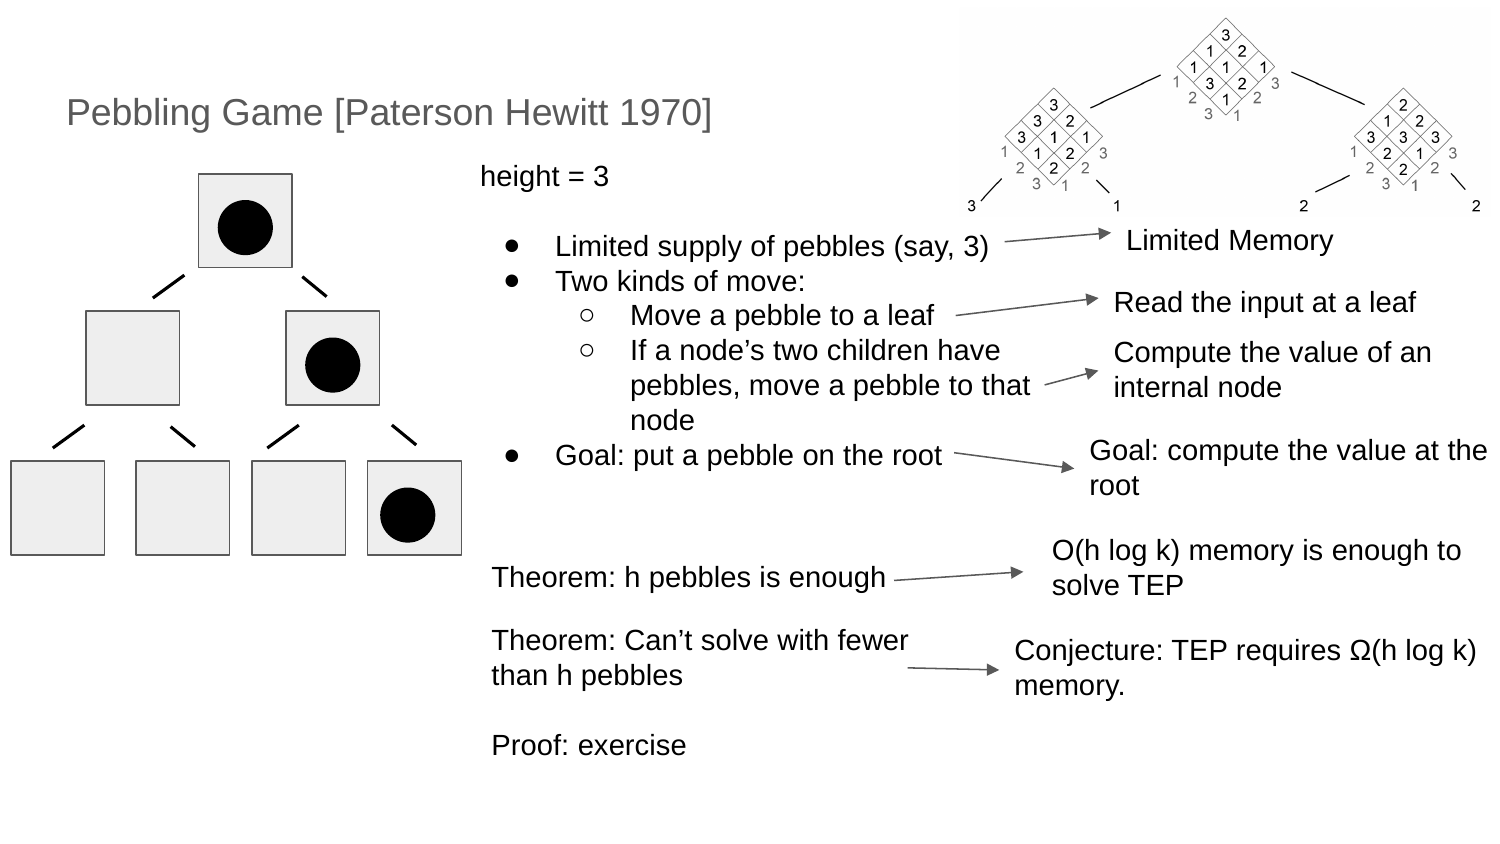

# Pebbling Game [Paterson Hewitt 1970]
height = 3
Limited supply of pebbles (say, 3)
Two kinds of move:
Move a pebble to a leaf
If a node’s two children have pebbles, move a pebble to that node
Goal: put a pebble on the root
Limited Memory
Read the input at a leaf
Compute the value of an internal node
Goal: compute the value at the root
O(h log k) memory is enough to solve TEP
Theorem: h pebbles is enough
Theorem: Can’t solve with fewer than h pebbles
Proof: exercise
Conjecture: TEP requires Ω(h log k) memory.